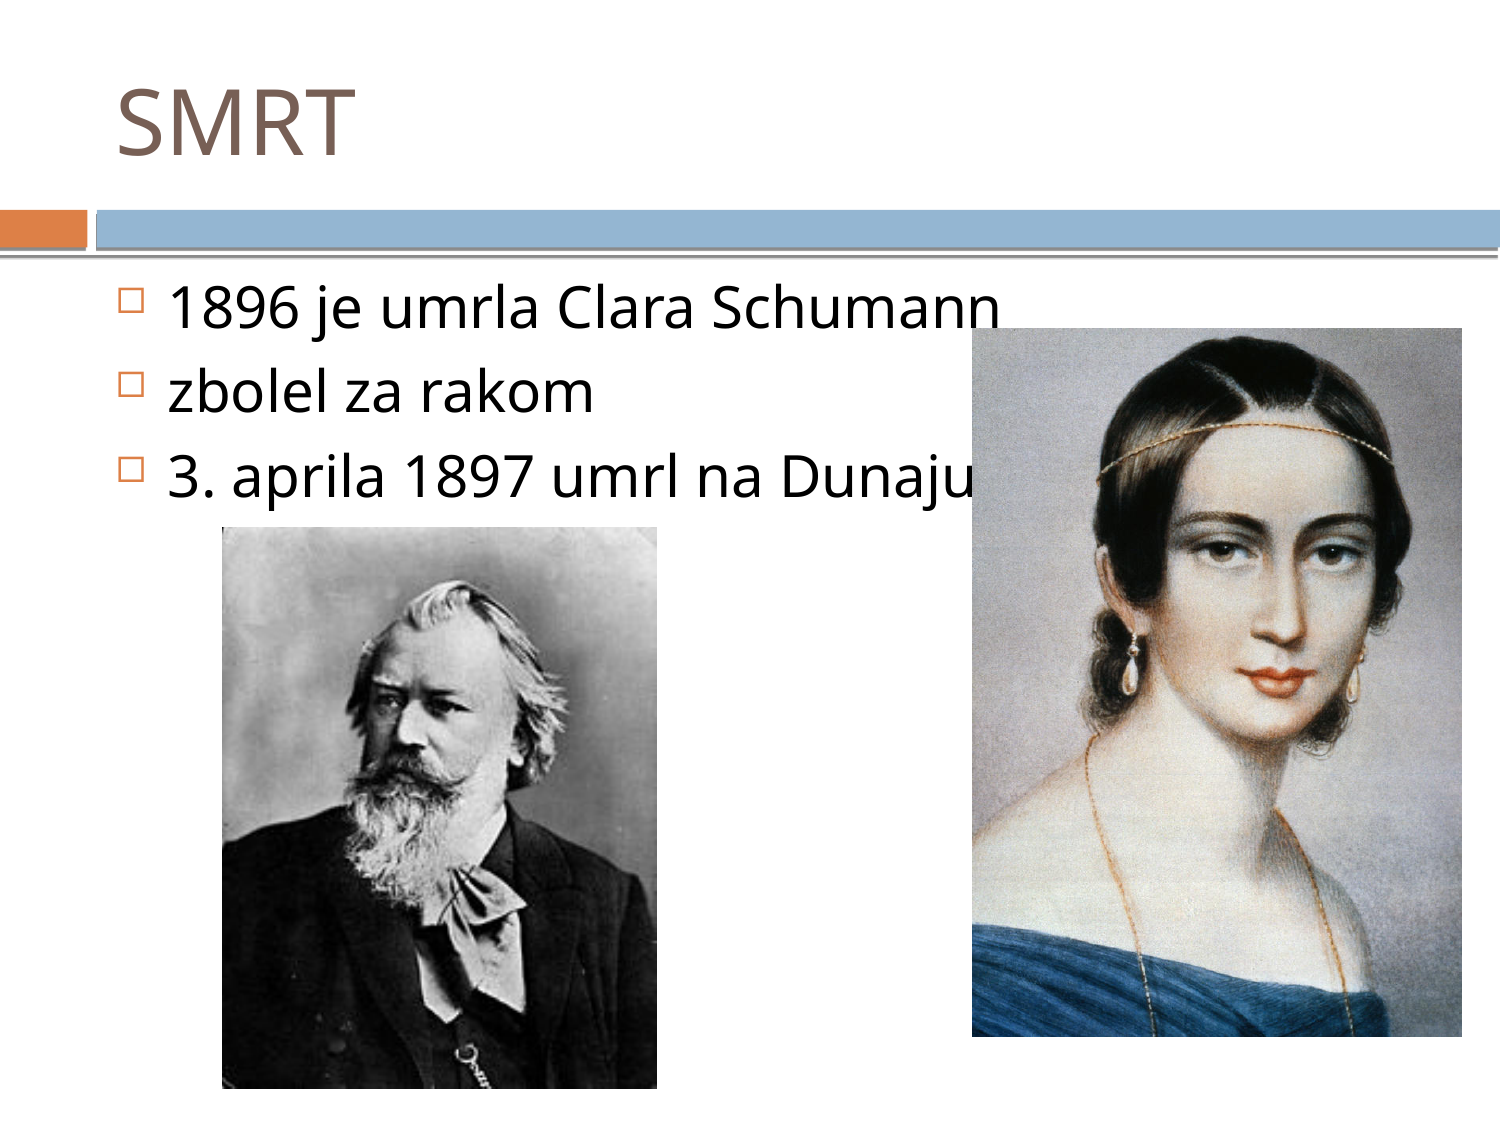

# SMRT
1896 je umrla Clara Schumann
zbolel za rakom
3. aprila 1897 umrl na Dunaju